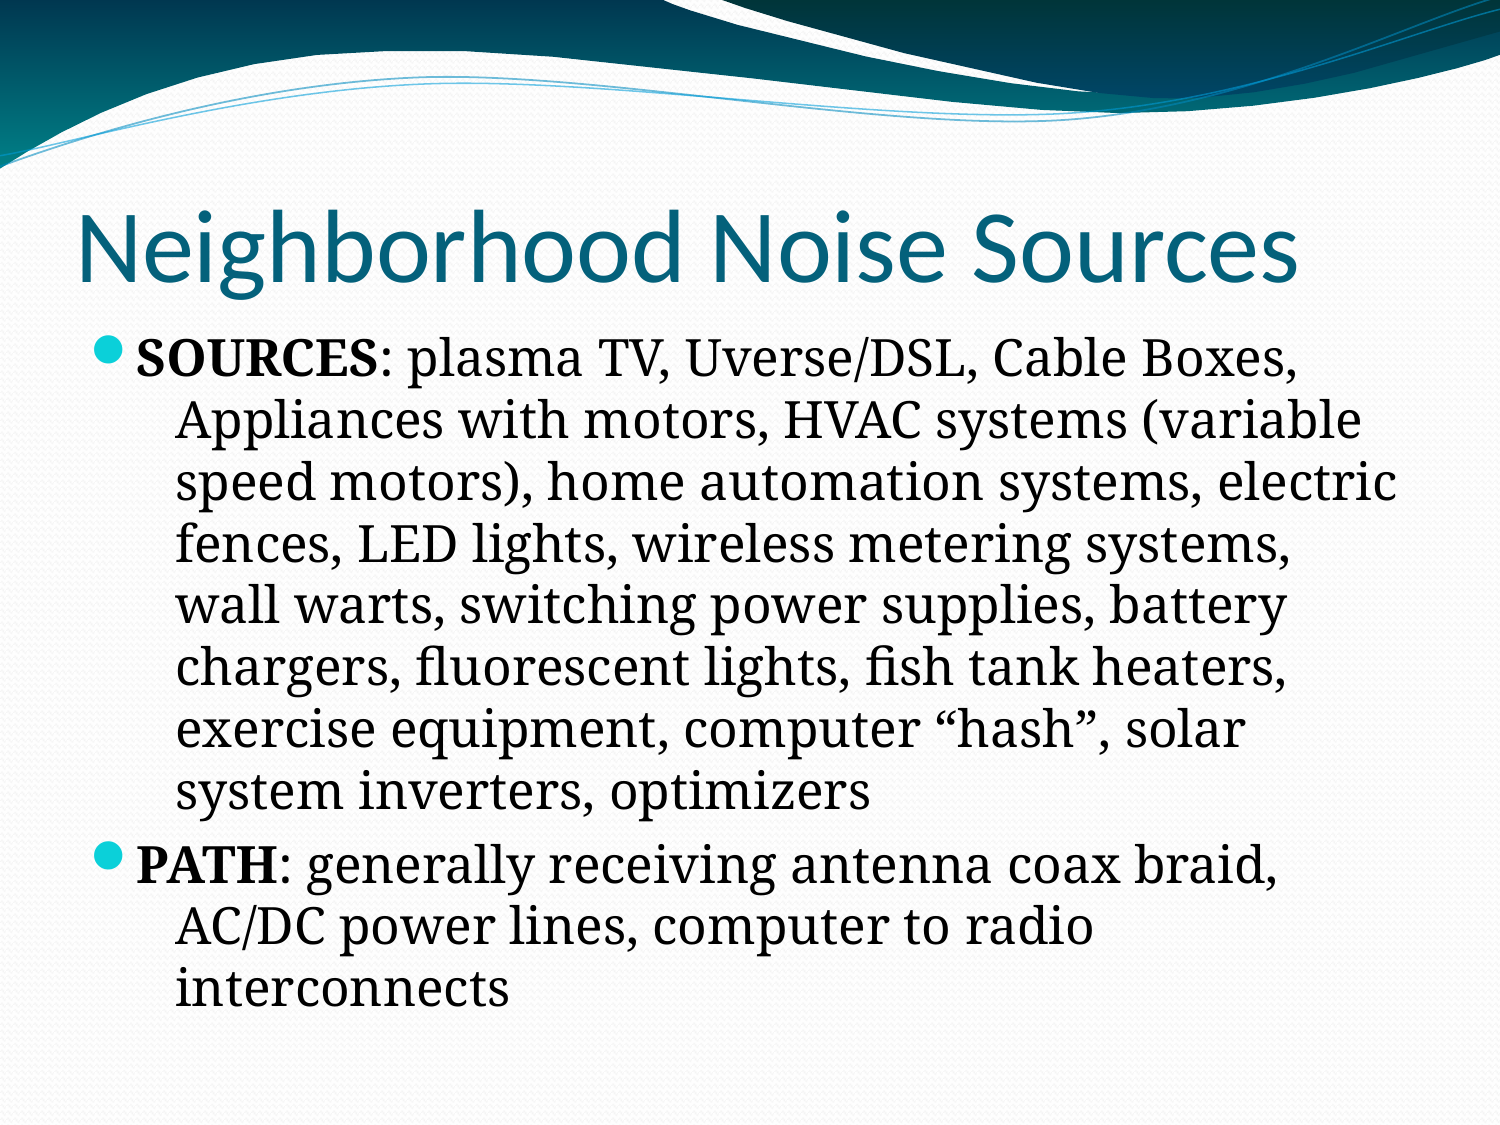

# Neighborhood Noise Sources
SOURCES: plasma TV, Uverse/DSL, Cable Boxes, Appliances with motors, HVAC systems (variable speed motors), home automation systems, electric fences, LED lights, wireless metering systems, wall warts, switching power supplies, battery chargers, fluorescent lights, fish tank heaters, exercise equipment, computer “hash”, solar system inverters, optimizers
PATH: generally receiving antenna coax braid, AC/DC power lines, computer to radio interconnects